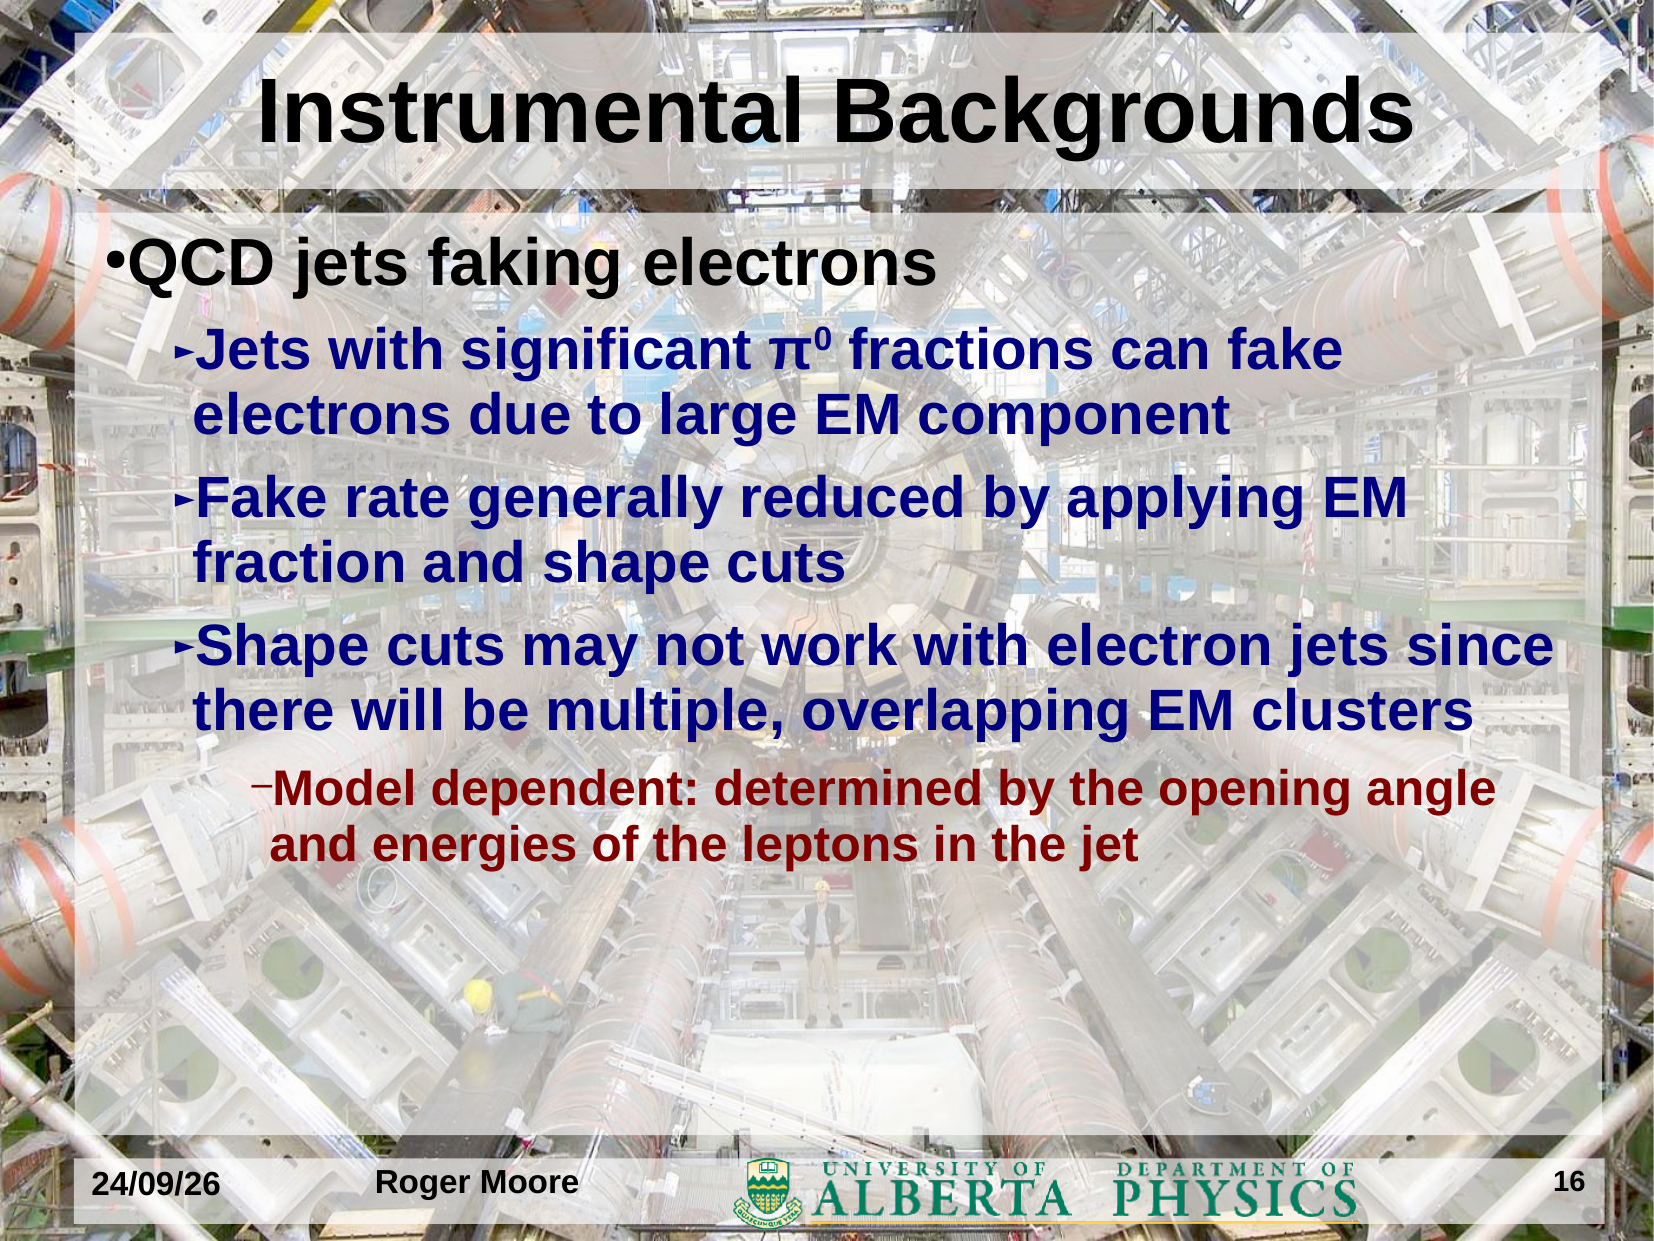

# Instrumental Backgrounds
QCD jets faking electrons
Jets with significant π0 fractions can fake electrons due to large EM component
Fake rate generally reduced by applying EM fraction and shape cuts
Shape cuts may not work with electron jets since there will be multiple, overlapping EM clusters
Model dependent: determined by the opening angle and energies of the leptons in the jet